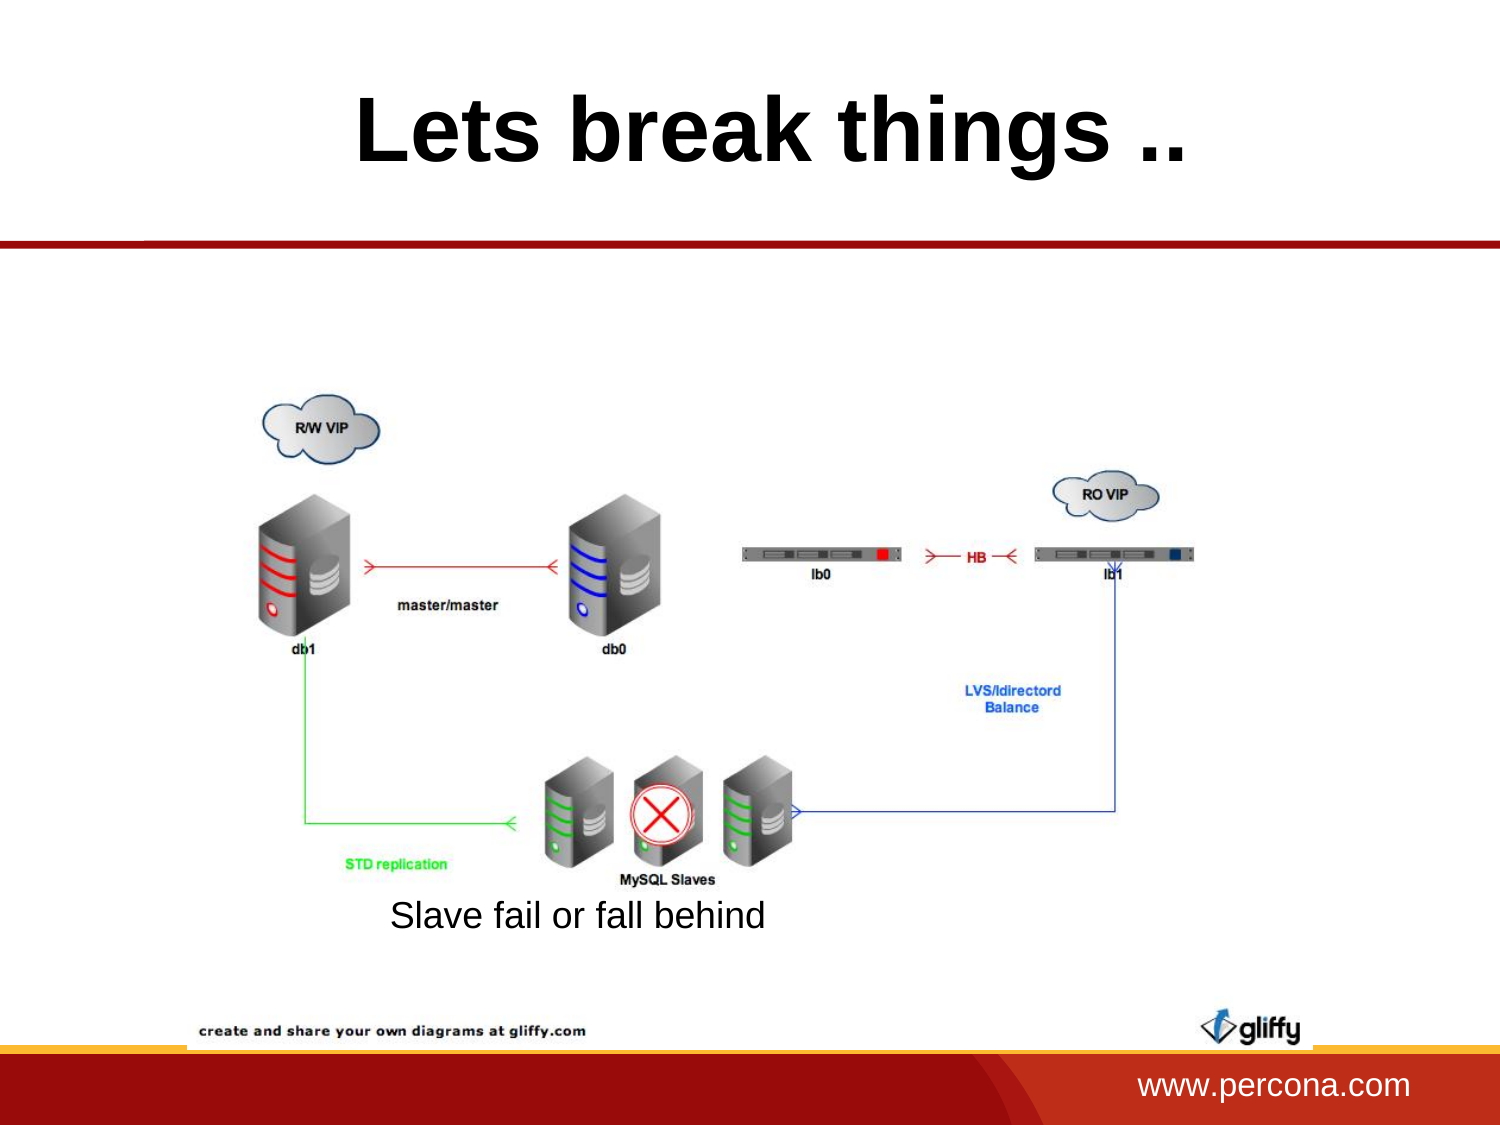

# Lets break things ..
Slave fail or fall behind